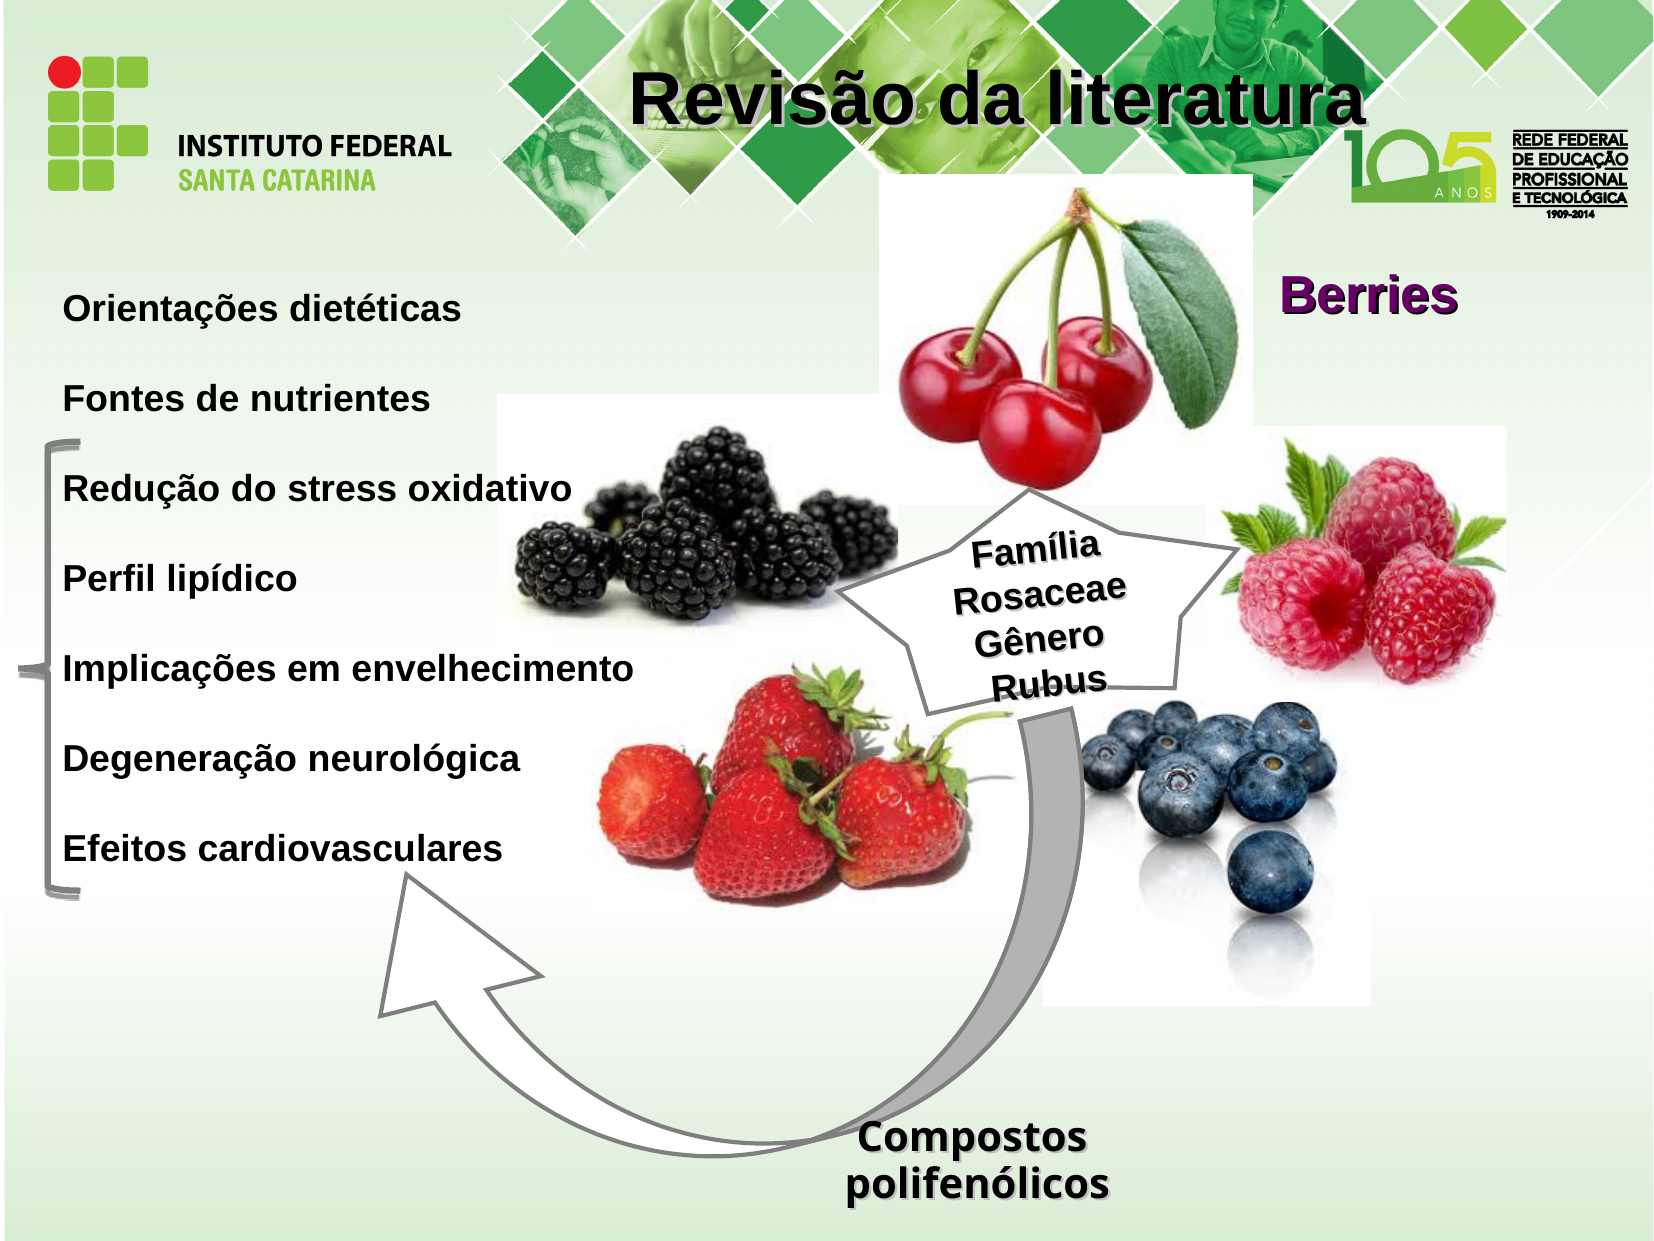

Revisão da literatura
Berries
Orientações dietéticas
Fontes de nutrientes
Redução do stress oxidativo
Perfil lipídico
Implicações em envelhecimento
Degeneração neurológica
Efeitos cardiovasculares
Família Rosaceae
Gênero Rubus
Compostos
polifenólicos